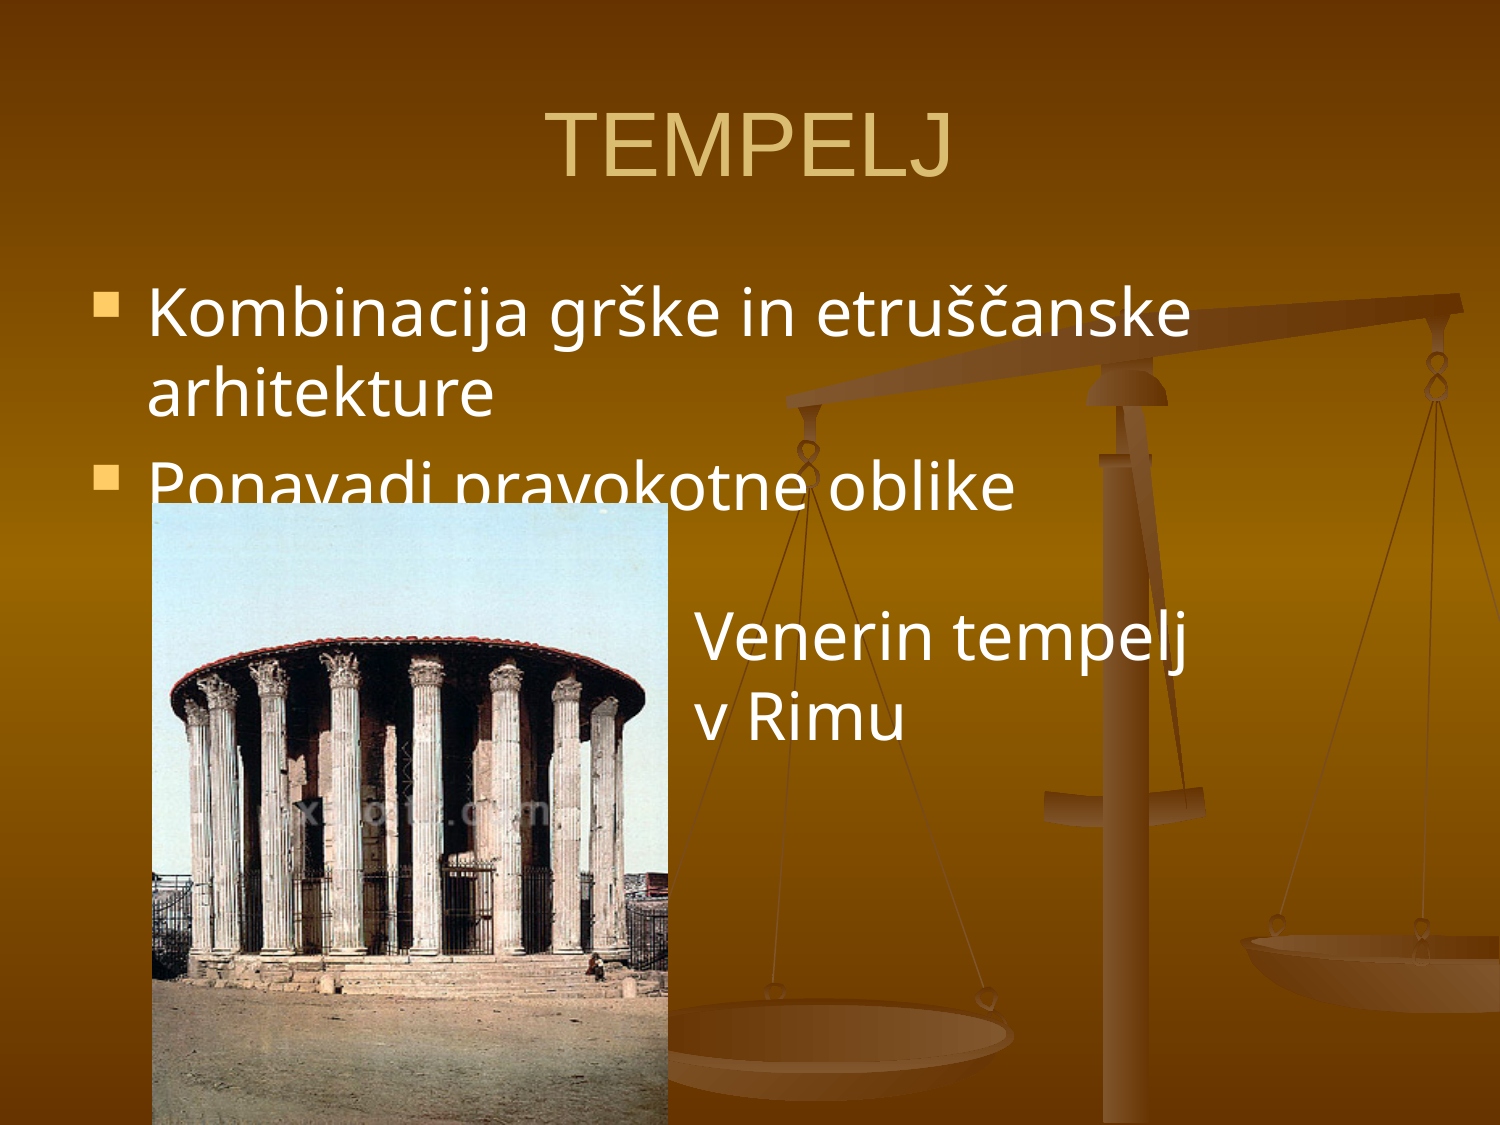

# TEMPELJ
Kombinacija grške in etruščanske arhitekture
Ponavadi pravokotne oblike
Venerin tempelj v Rimu